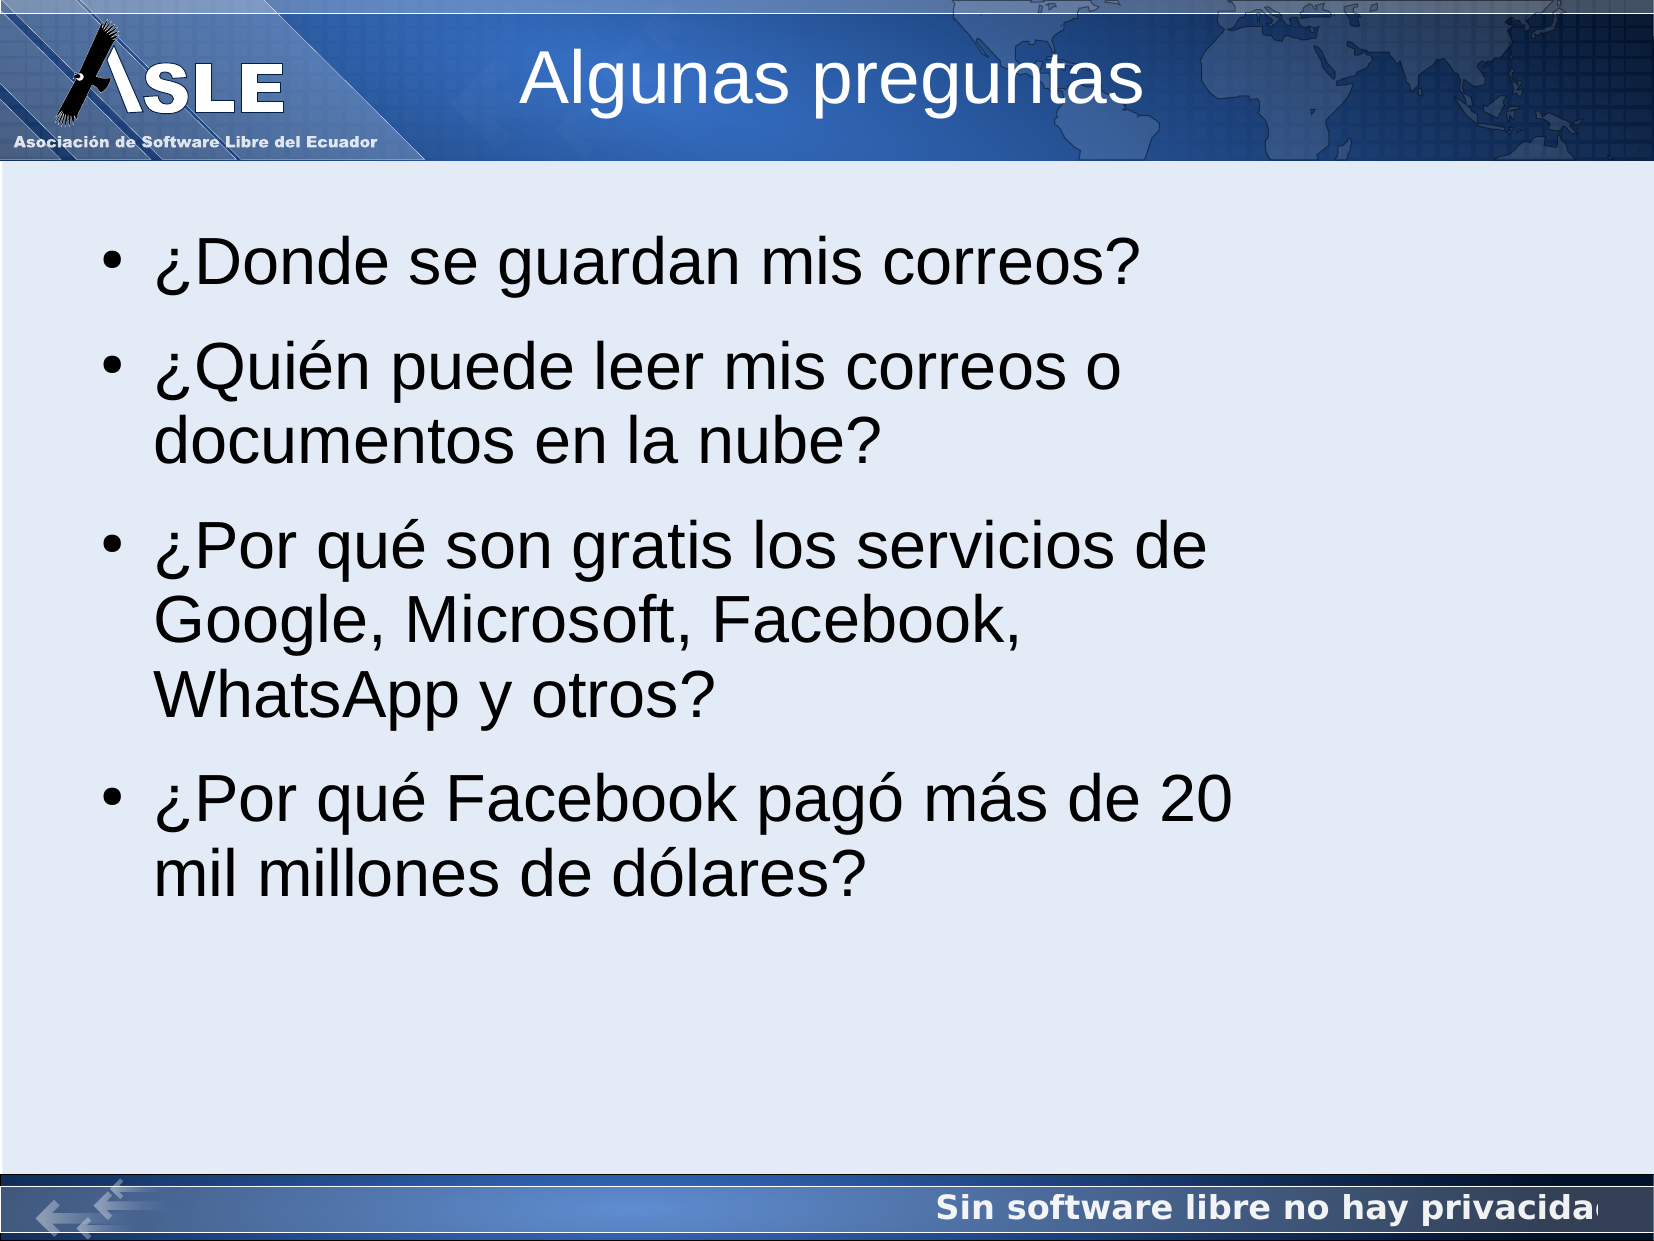

# Algunas preguntas
¿Donde se guardan mis correos?
¿Quién puede leer mis correos o documentos en la nube?
¿Por qué son gratis los servicios de Google, Microsoft, Facebook, WhatsApp y otros?
¿Por qué Facebook pagó más de 20 mil millones de dólares?